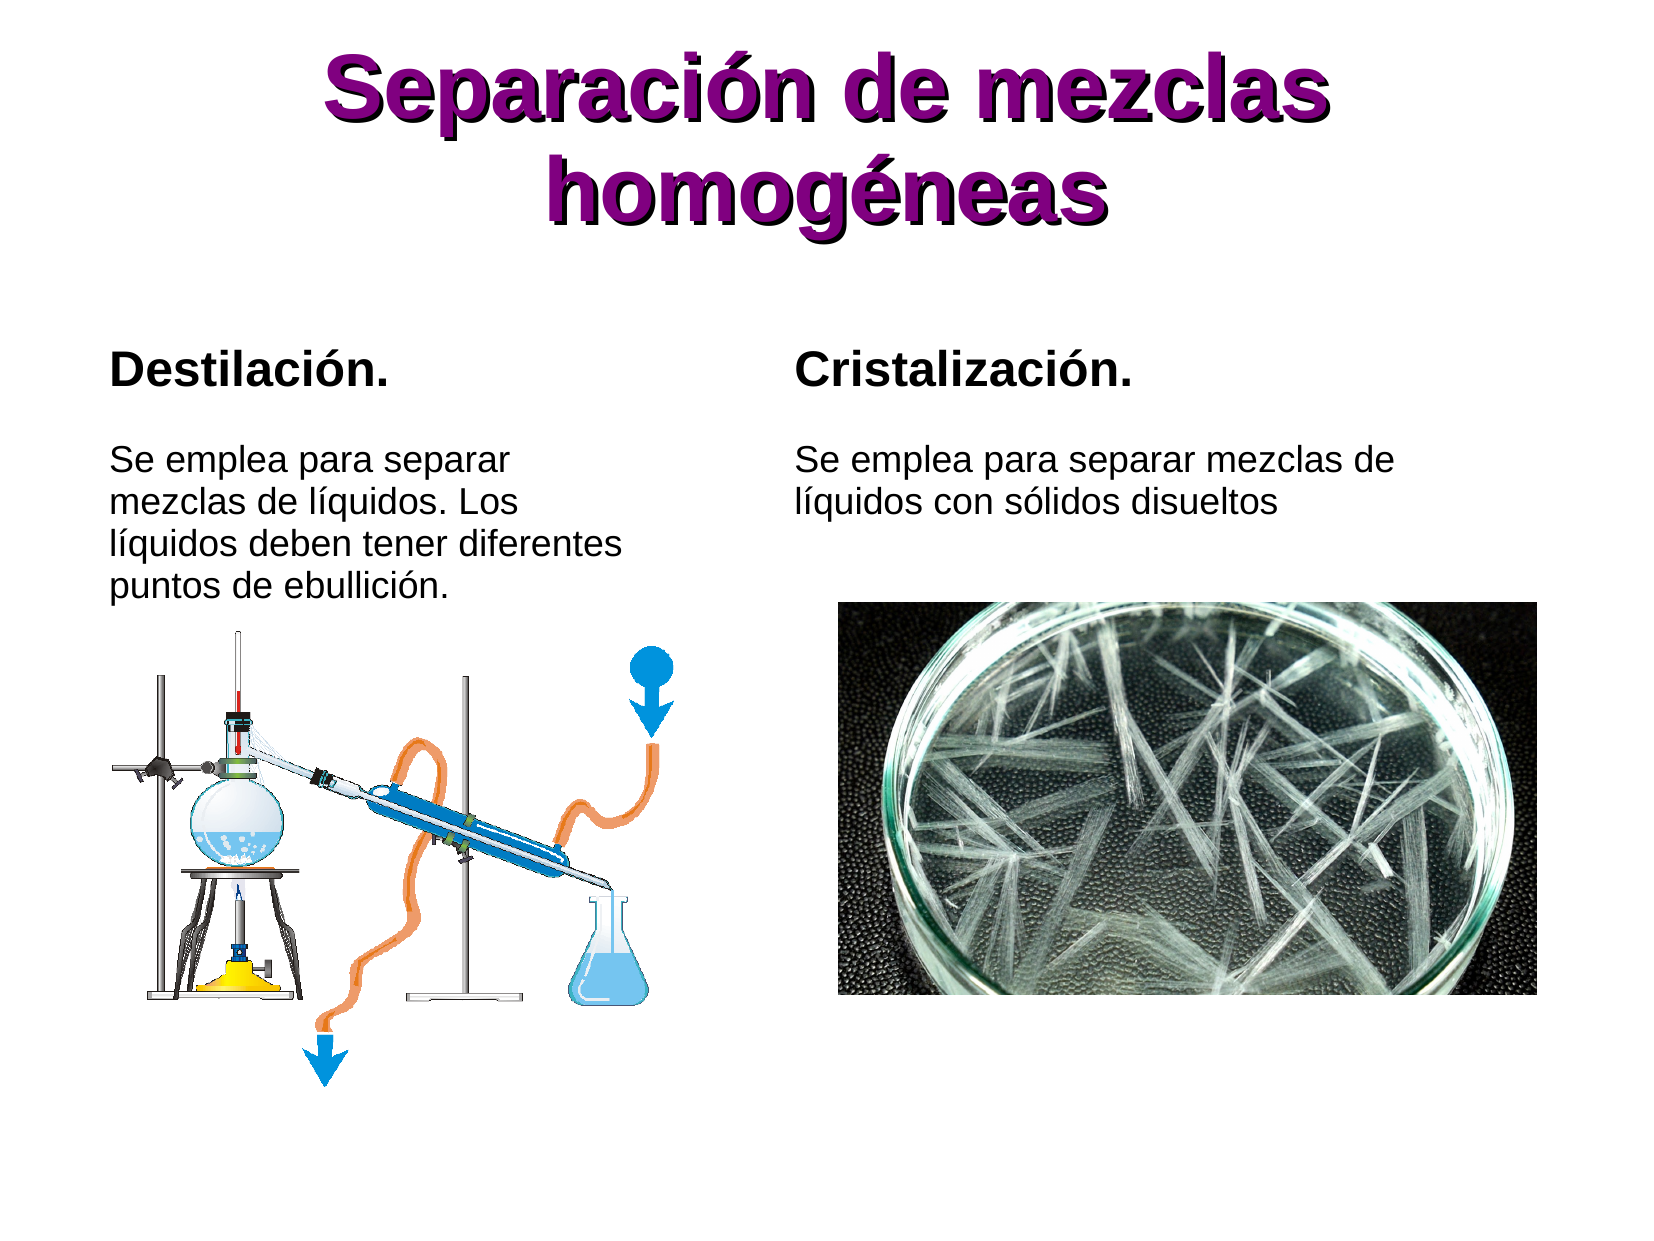

# Separación de mezclas homogéneas
Destilación.
Se emplea para separar mezclas de líquidos. Los líquidos deben tener diferentes puntos de ebullición.
Cristalización.
Se emplea para separar mezclas de líquidos con sólidos disueltos